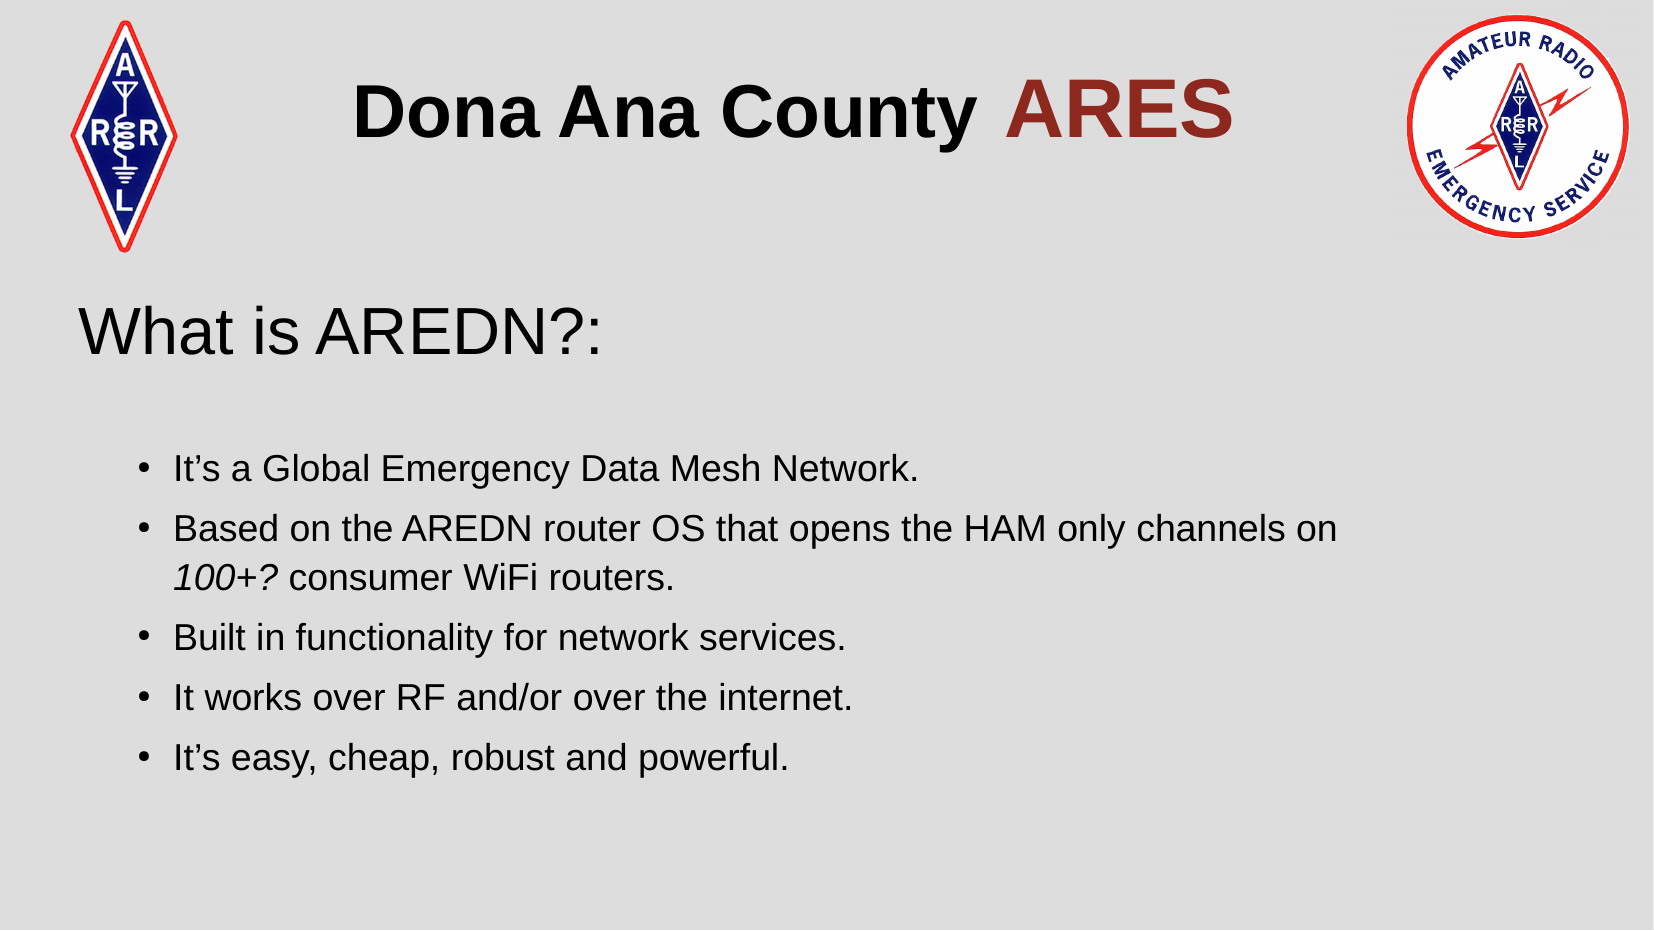

# Dona Ana County ARES
What is AREDN?:
It’s a Global Emergency Data Mesh Network.
Based on the AREDN router OS that opens the HAM only channels on 			100+? consumer WiFi routers.
Built in functionality for network services.
It works over RF and/or over the internet.
It’s easy, cheap, robust and powerful.